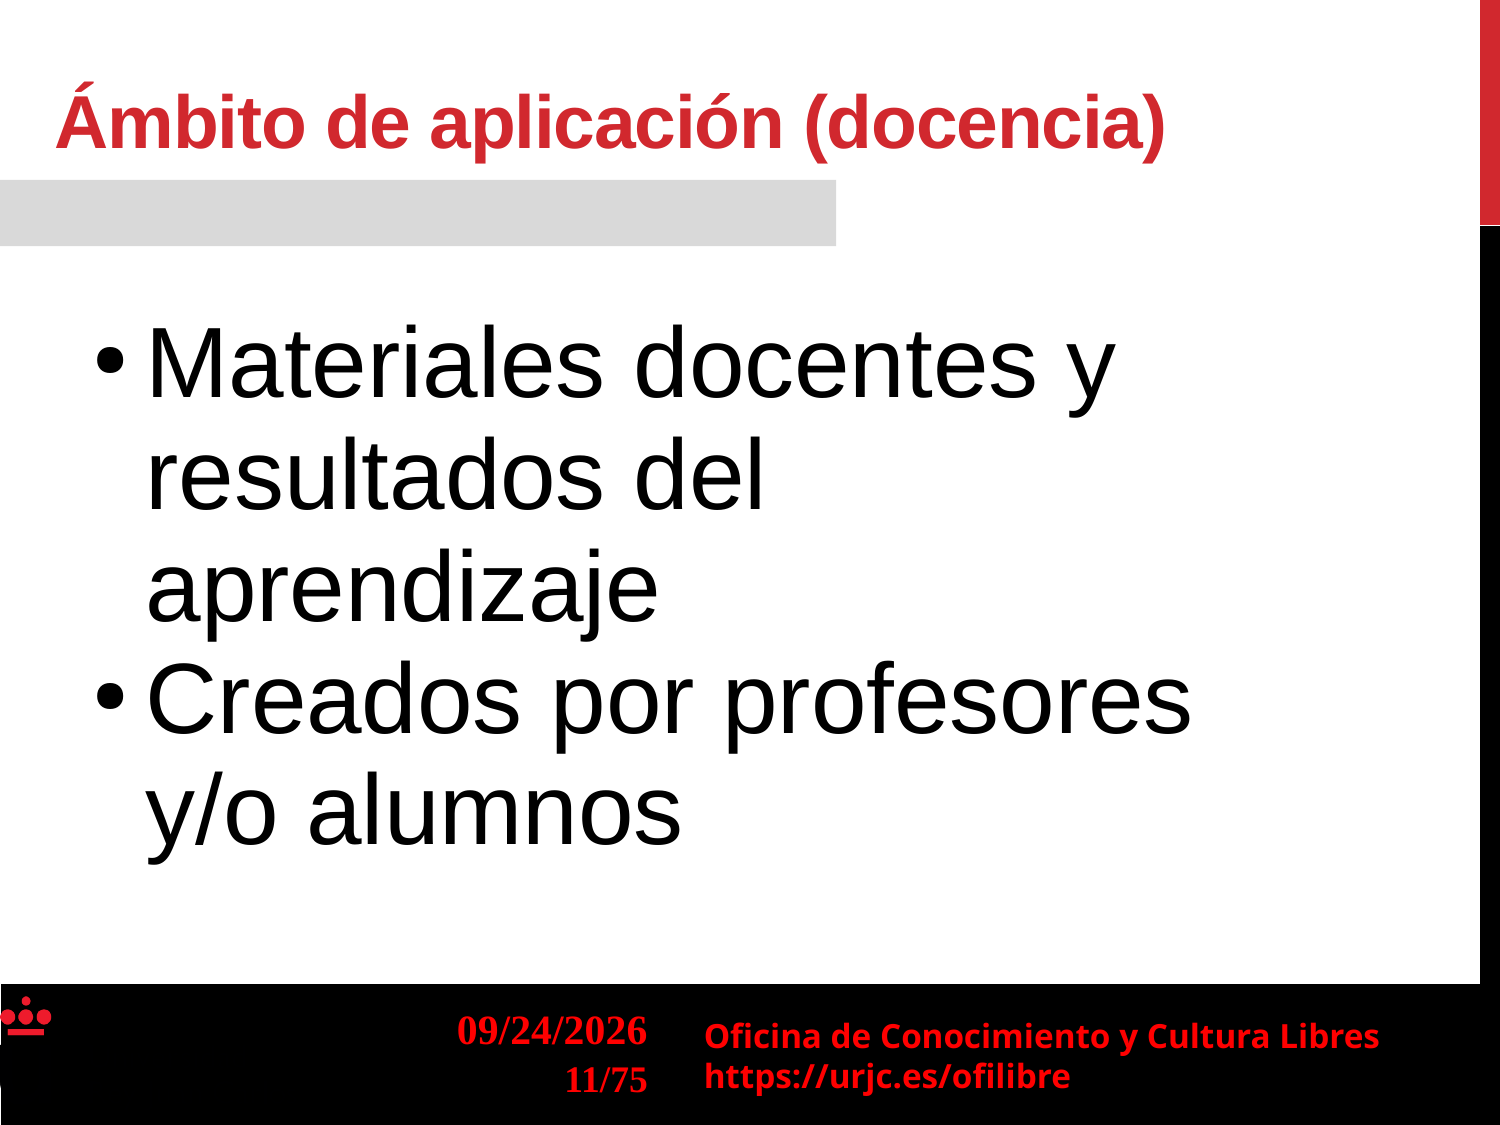

#
Ámbito de aplicación (docencia)
Materiales docentes y resultados del aprendizaje
Creados por profesores y/o alumnos